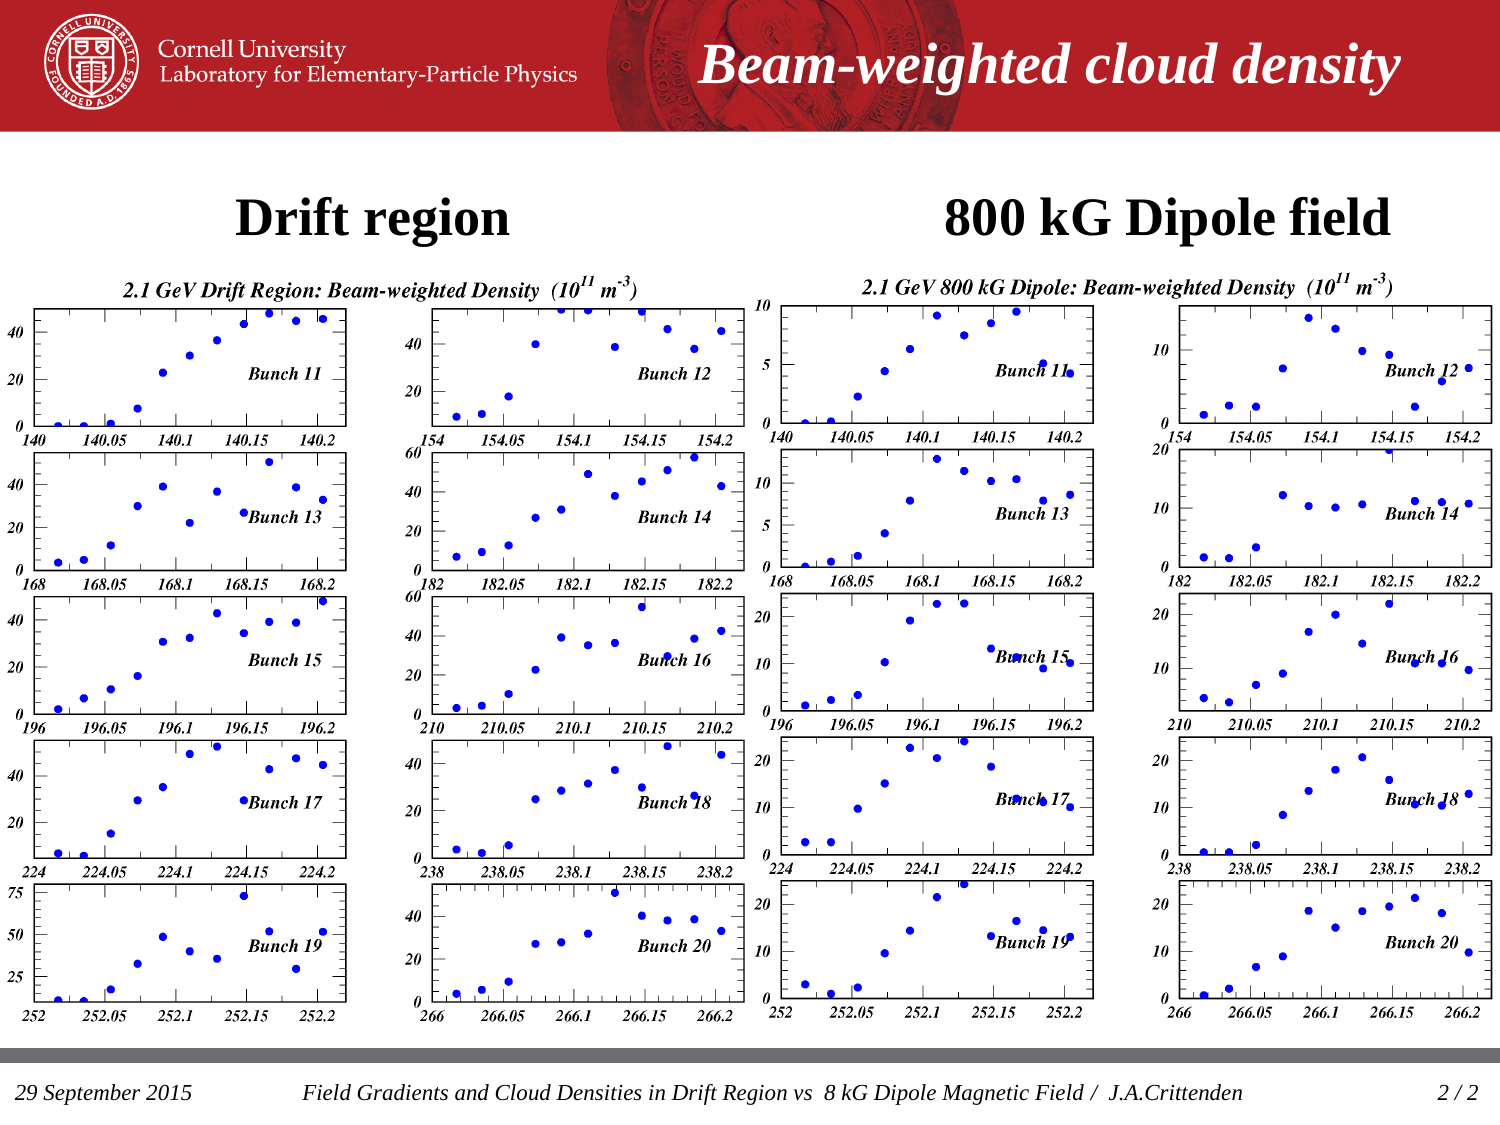

# Beam-weighted cloud density
Drift region
800 kG Dipole field